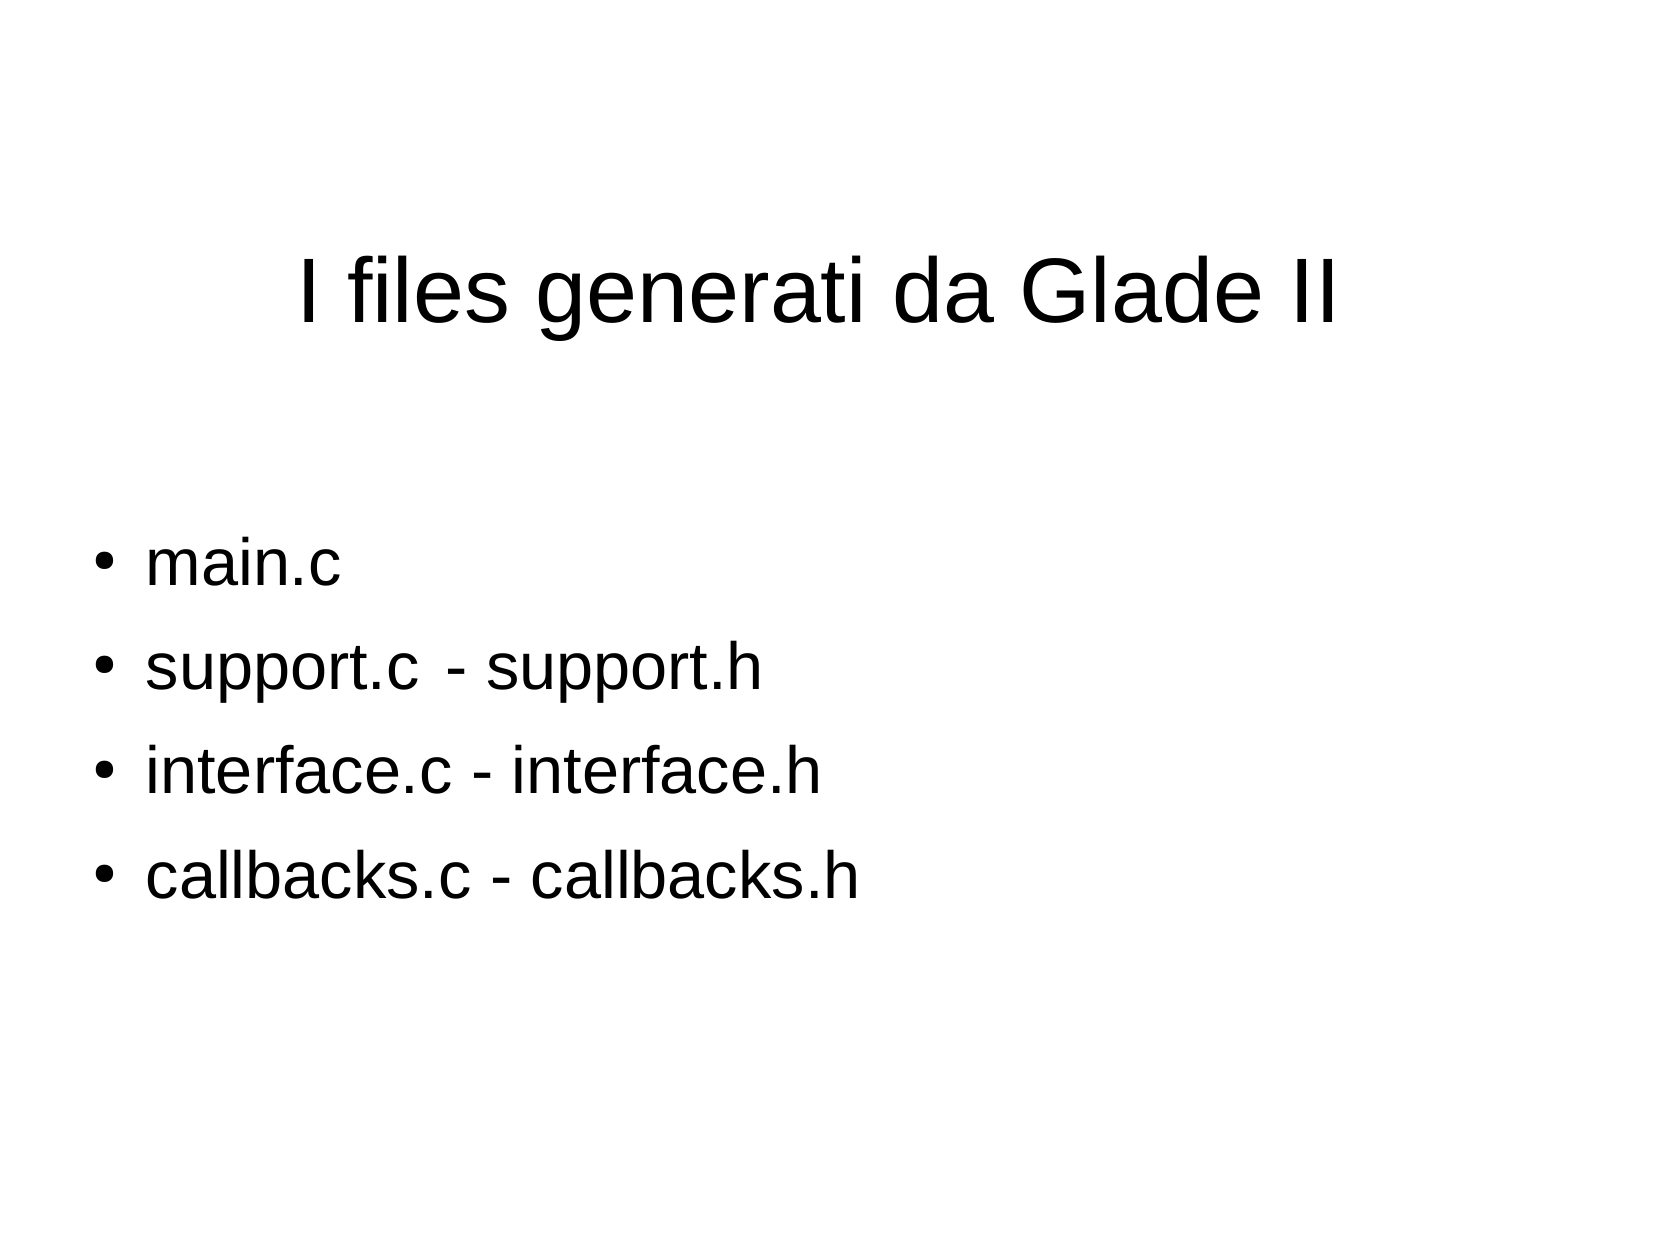

# I files generati da Glade II
main.c
support.c	- support.h
interface.c - interface.h
callbacks.c - callbacks.h